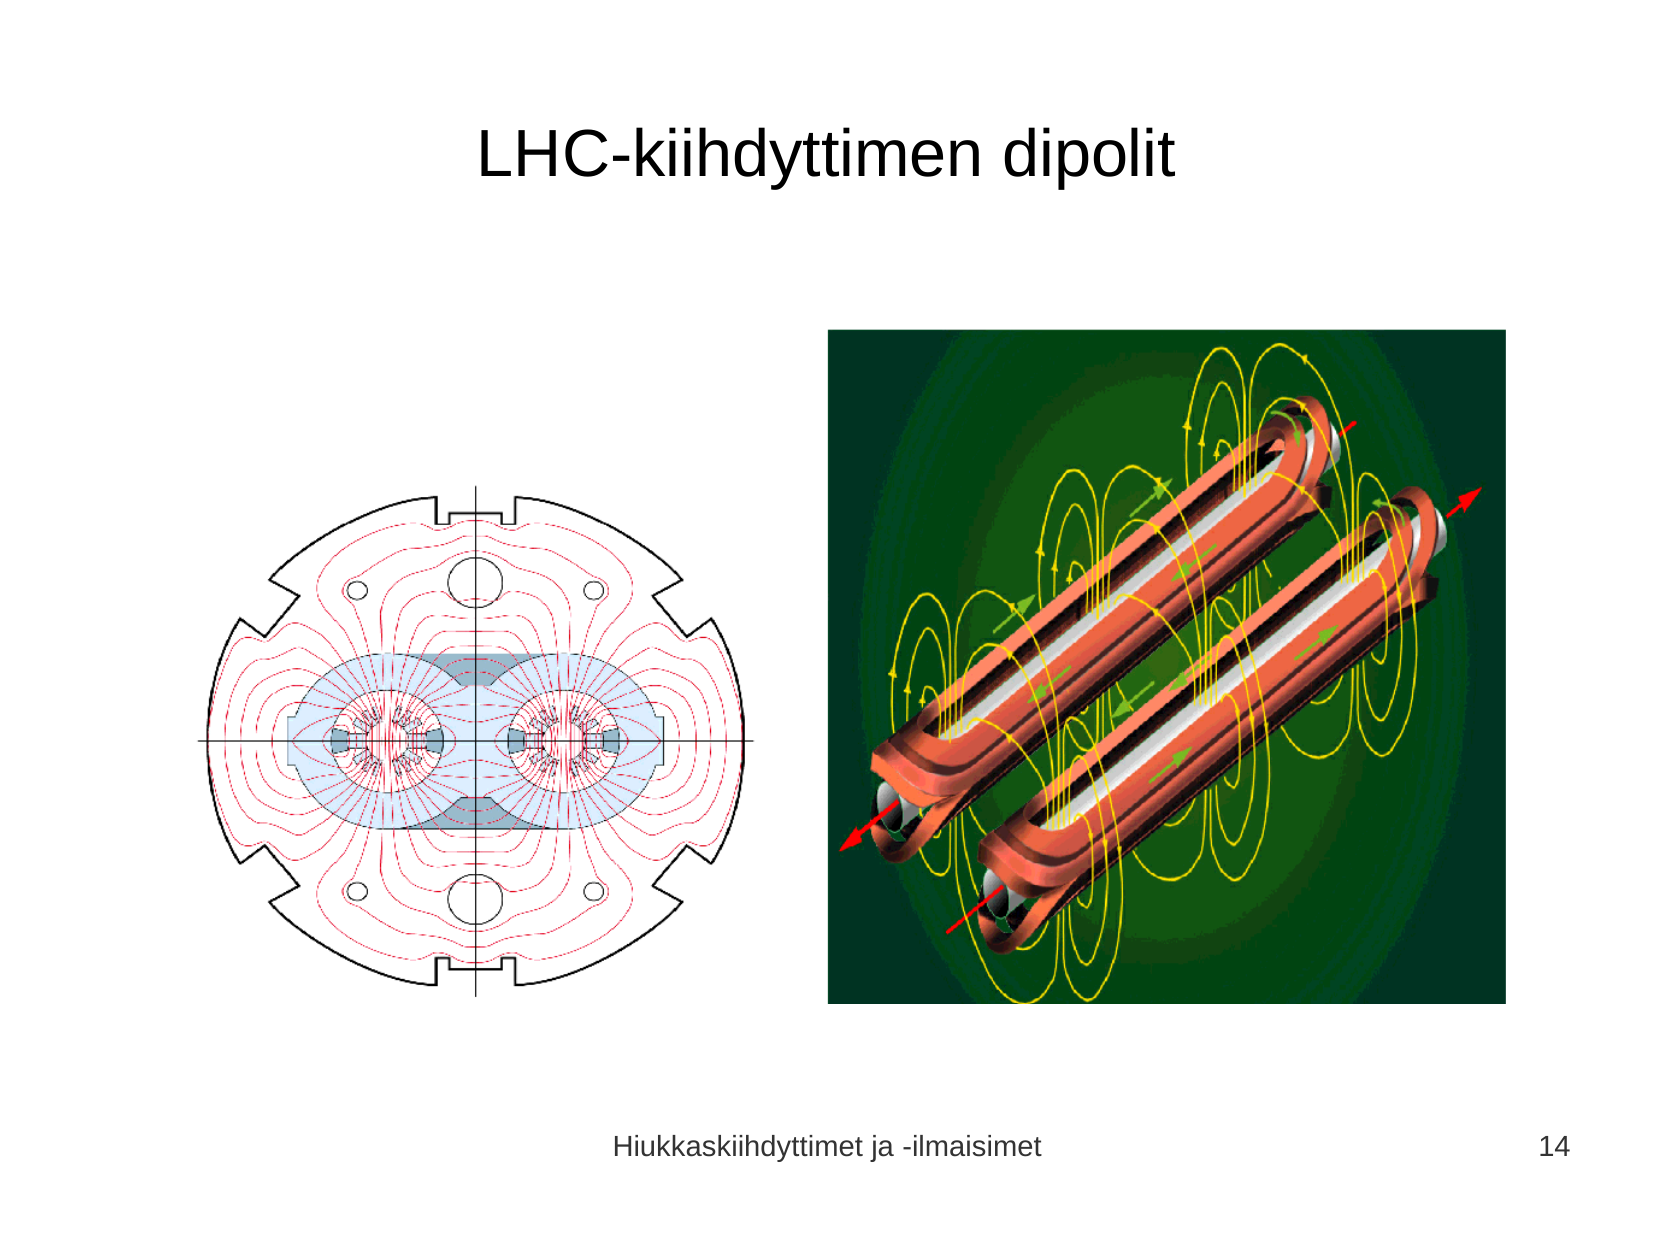

# LHC-kiihdyttimen dipolit
Hiukkaskiihdyttimet ja -ilmaisimet
14